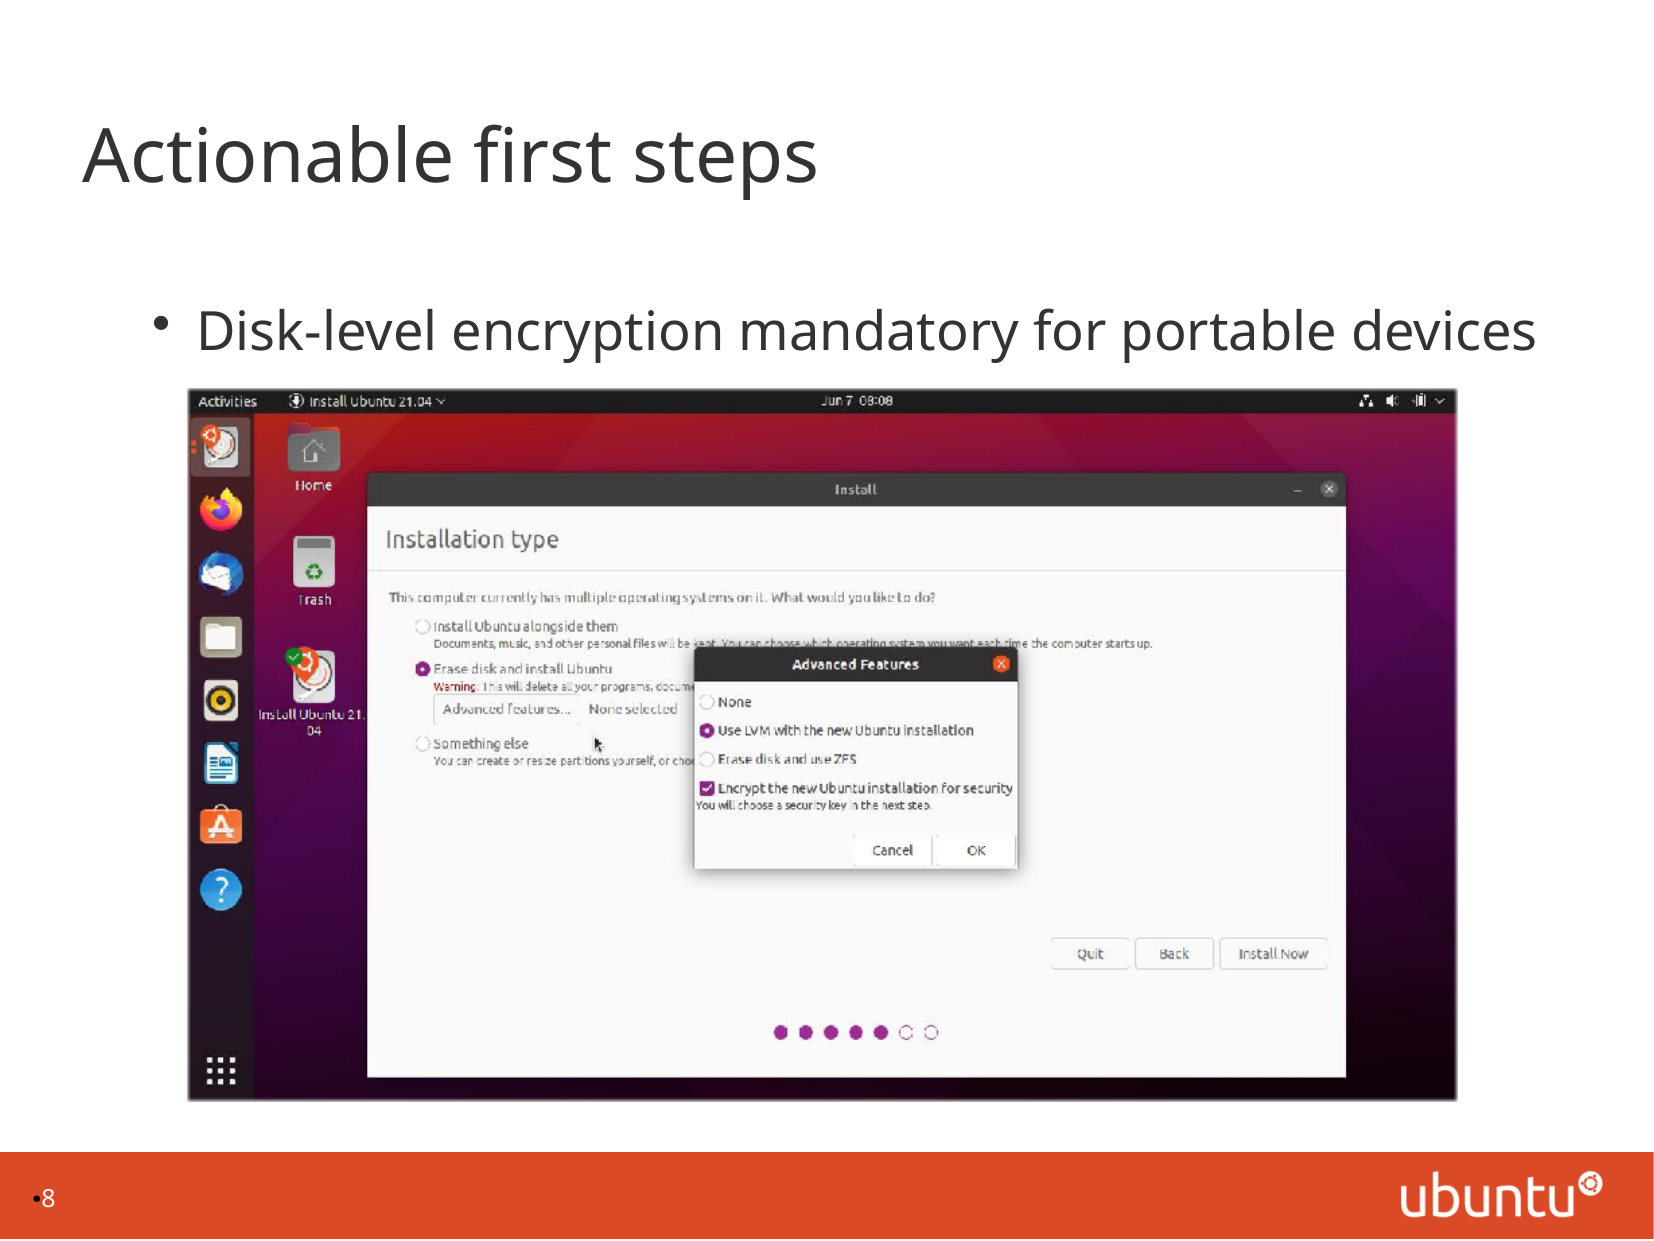

# Actionable first steps
Disk-level encryption mandatory for portable devices